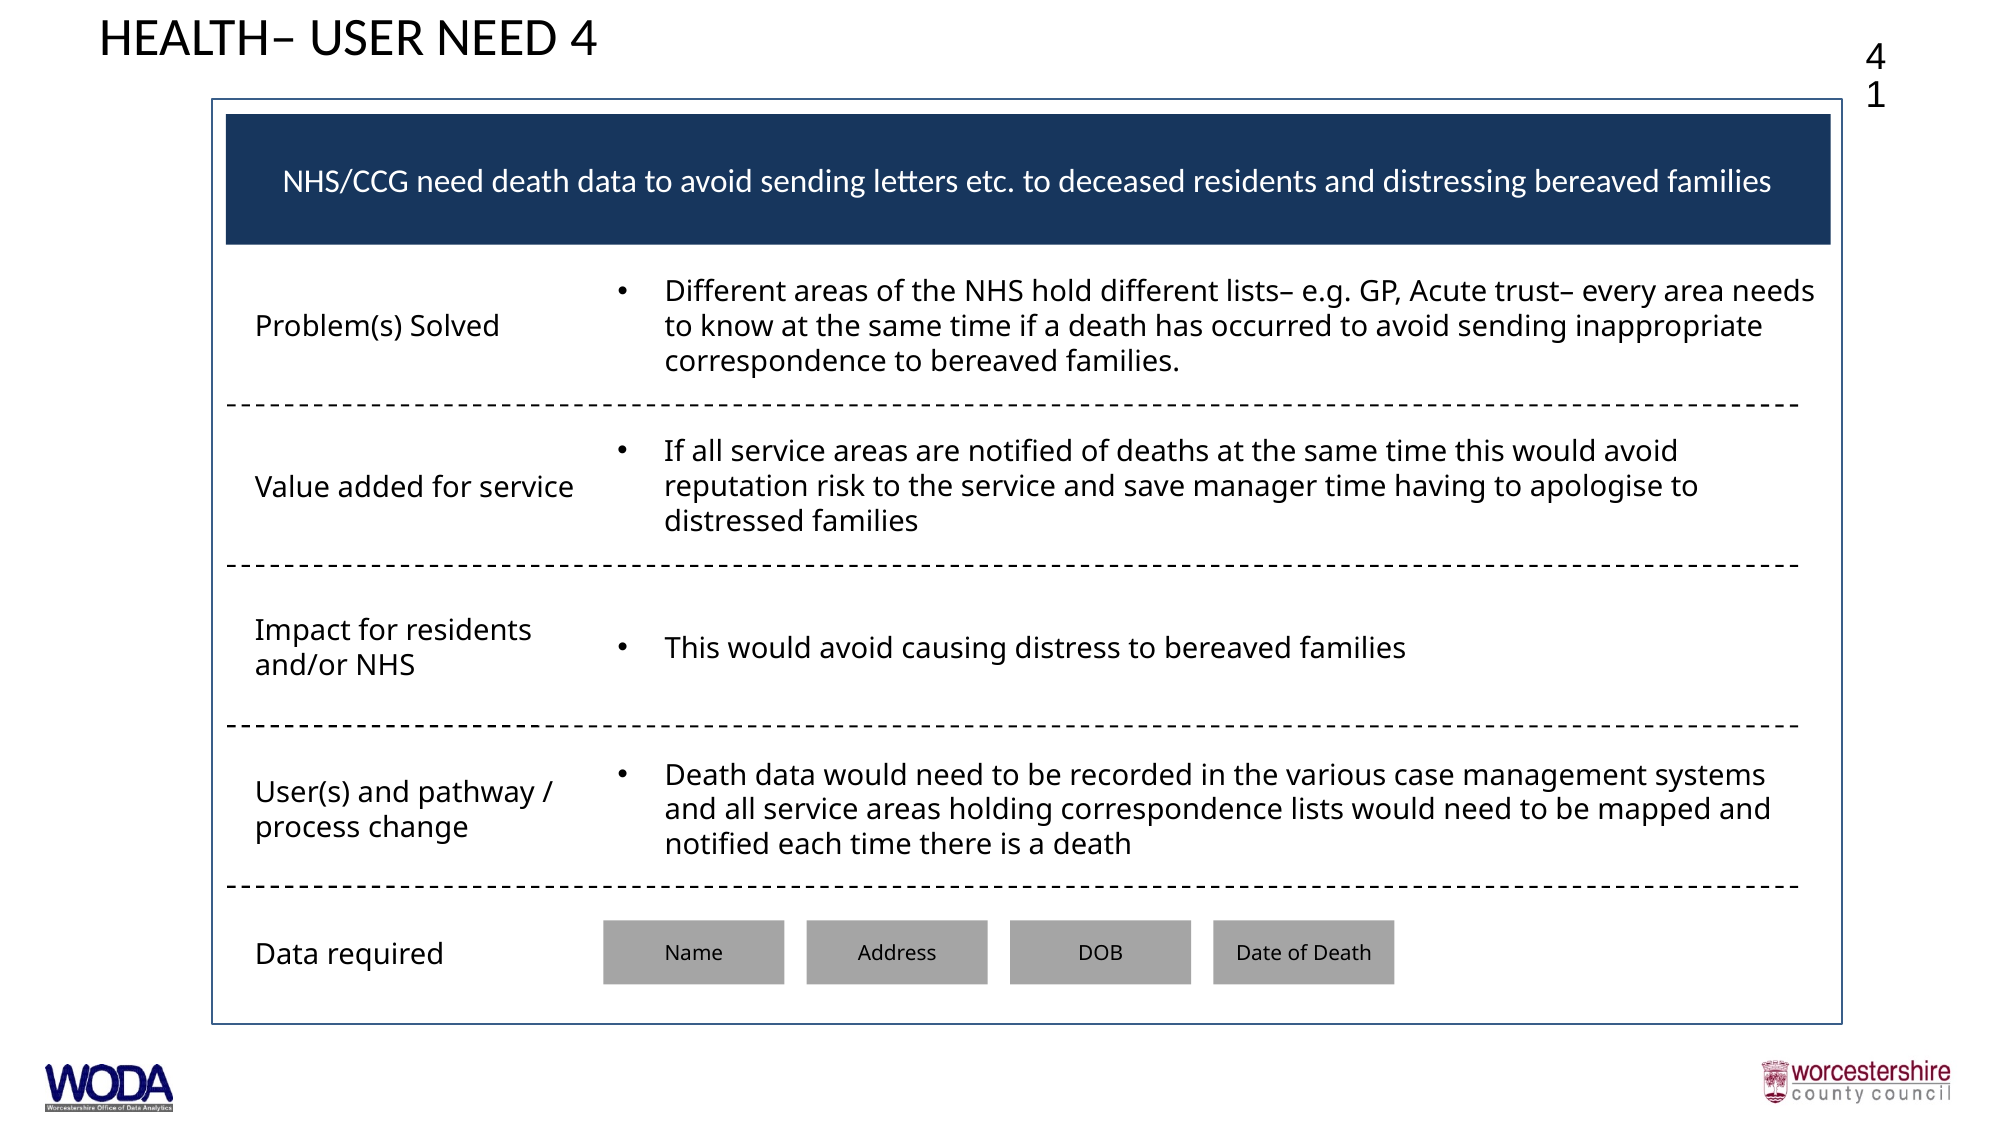

# HEALTH– USER NEED 4
NHS/CCG need death data to avoid sending letters etc. to deceased residents and distressing bereaved families
Problem(s) Solved
Different areas of the NHS hold different lists– e.g. GP, Acute trust– every area needs to know at the same time if a death has occurred to avoid sending inappropriate correspondence to bereaved families.
If all service areas are notified of deaths at the same time this would avoid reputation risk to the service and save manager time having to apologise to distressed families
Value added for service
Impact for residents and/or NHS
This would avoid causing distress to bereaved families
User(s) and pathway / process change
Death data would need to be recorded in the various case management systems and all service areas holding correspondence lists would need to be mapped and notified each time there is a death
Data required
Name
Address
DOB
Date of Death